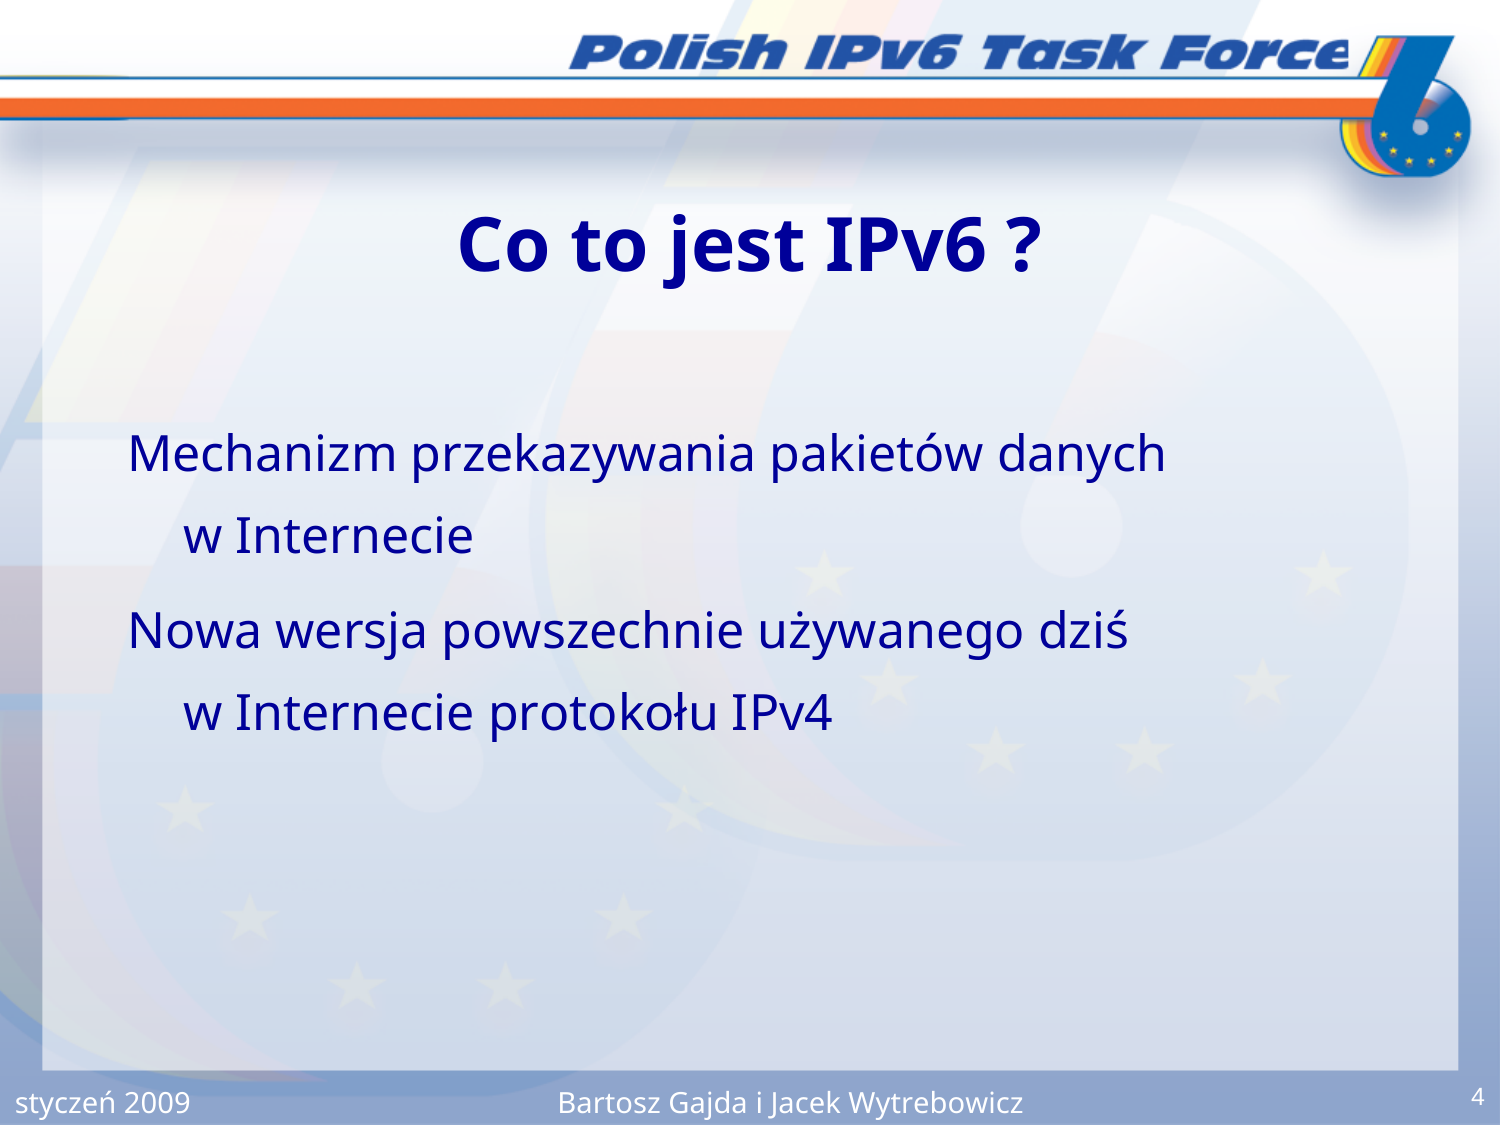

# Co to jest IPv6 ?
Mechanizm przekazywania pakietów danych
w Internecie
Nowa wersja powszechnie używanego dziś
w Internecie protokołu IPv4
styczeń 2009
Bartosz Gajda i Jacek Wytrebowicz
4